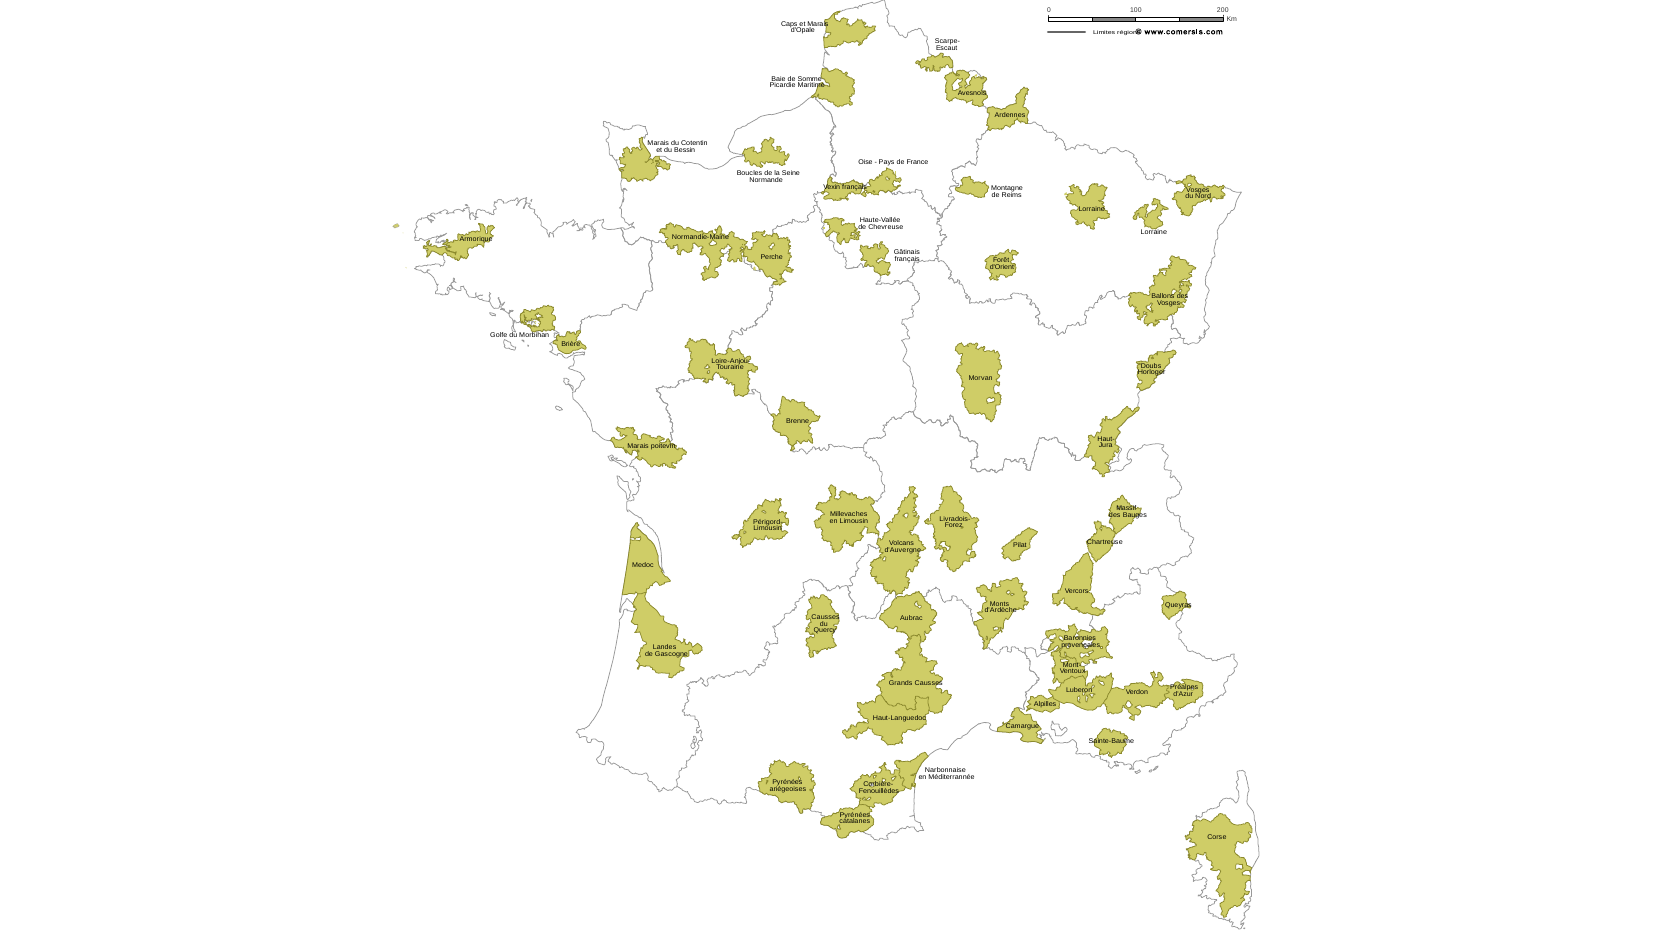

0
100
200
Km
Caps et Marais
d'Opale
Limites régions
Scarpe-
Escaut
Baie de Somme
Picardie Maritime
Avesnois
Ardennes
Marais du Cotentin
et du Bessin
Oise - Pays de France
Boucles de la Seine
Normande
Vexin français
Montagne
Vosges
de Reims
du Nord
Lorraine
Haute-Vallée
de Chevreuse
Lorraine
Normandie-Maine
Armorique
Gâtinais
Perche
français
Forêt
d'Orient
Ballons des
Vosges
Golfe du Morbihan
Brière
Loire-Anjou-
Doubs
Touraine
Horloger
Morvan
Brenne
Haut-
Jura
Marais poitevin
Massif
Millevaches
des Bauges
Livradois-
en Limousin
Périgord-
Forez
Limousin
Chartreuse
Volcans
Pilat
d'Auvergne
Medoc
Vercors
Monts
Queyras
d'Ardèche
Causses
Aubrac
du
Quercy
Baronnies
provençales
Landes
de Gascogne
Mont-
Ventoux
Grands Causses
Préalpes
Luberon
Verdon
d'Azur
Alpilles
Haut-Languedoc
Camargue
Sainte-Baume
Narbonnaise
en Méditerrannée
Pyrénées
Corbière-
ariégeoises
Fenouillèdes
Pyrénées
catalanes
Corse